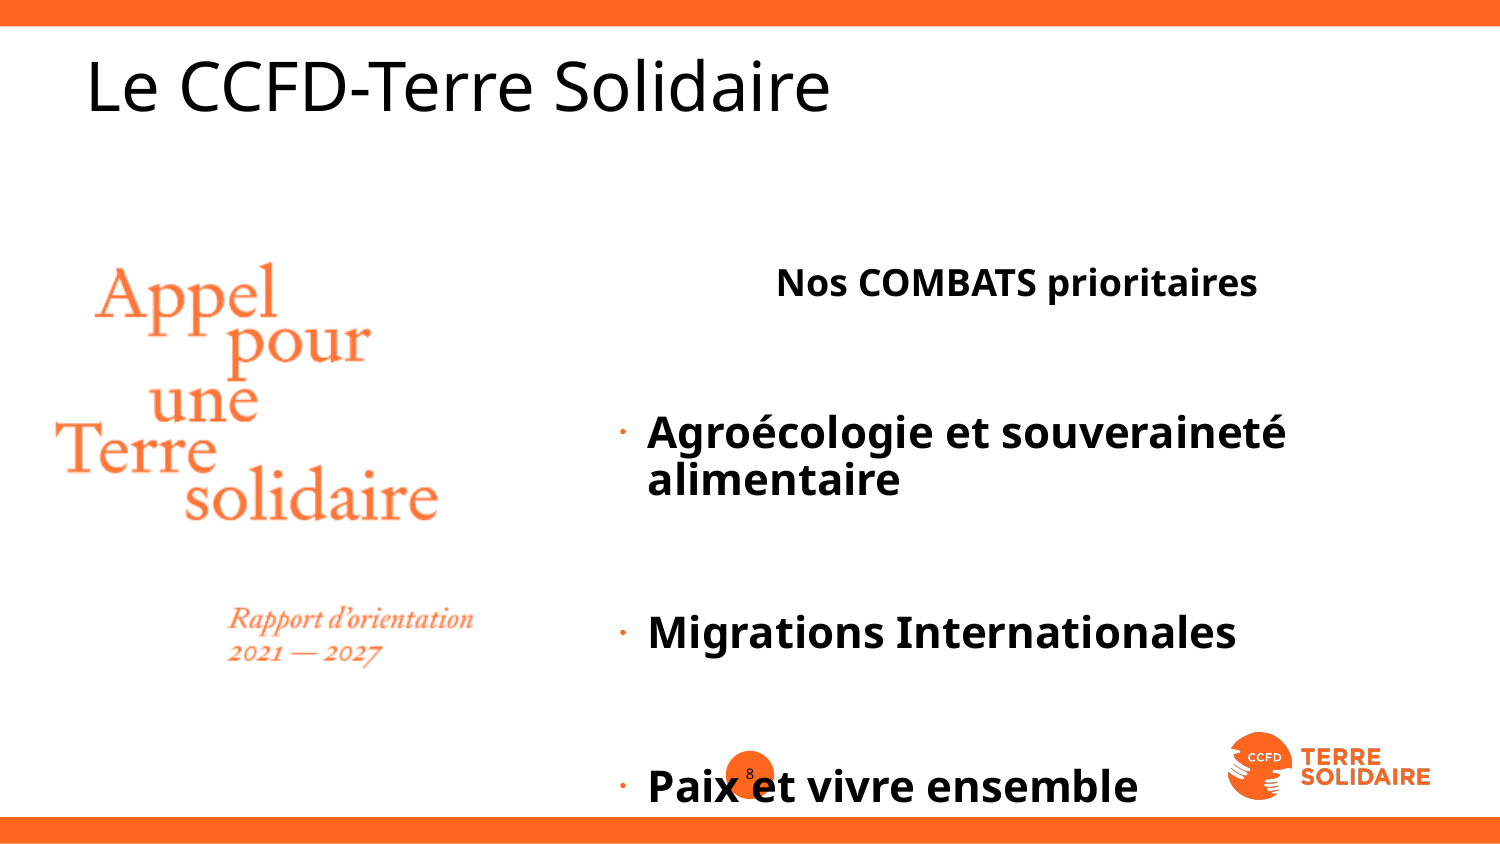

# Le CCFD-Terre Solidaire
Nos COMBATS prioritaires
Agroécologie et souveraineté alimentaire
Migrations Internationales
Paix et vivre ensemble
Justice Economique